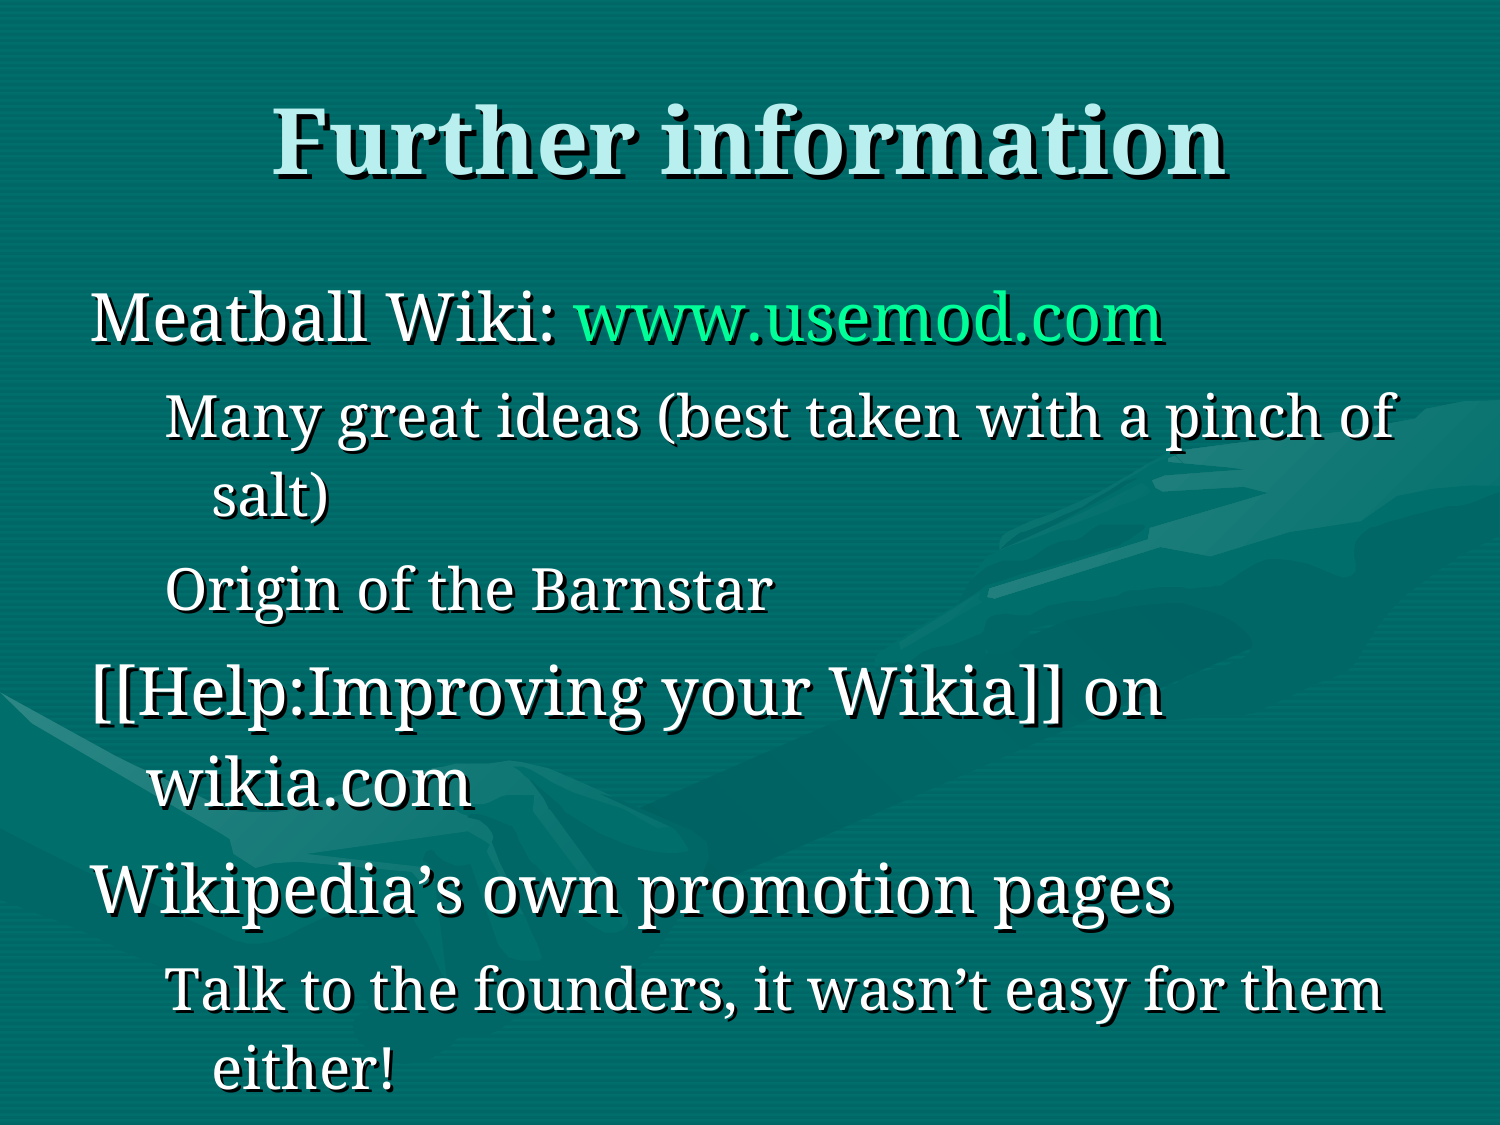

# Further information
Meatball Wiki: www.usemod.com
Many great ideas (best taken with a pinch of salt)
Origin of the Barnstar
[[Help:Improving your Wikia]] on wikia.com
Wikipedia’s own promotion pages
Talk to the founders, it wasn’t easy for them either!
Sample wikis
creatures.wikia.com and WikiFur.com